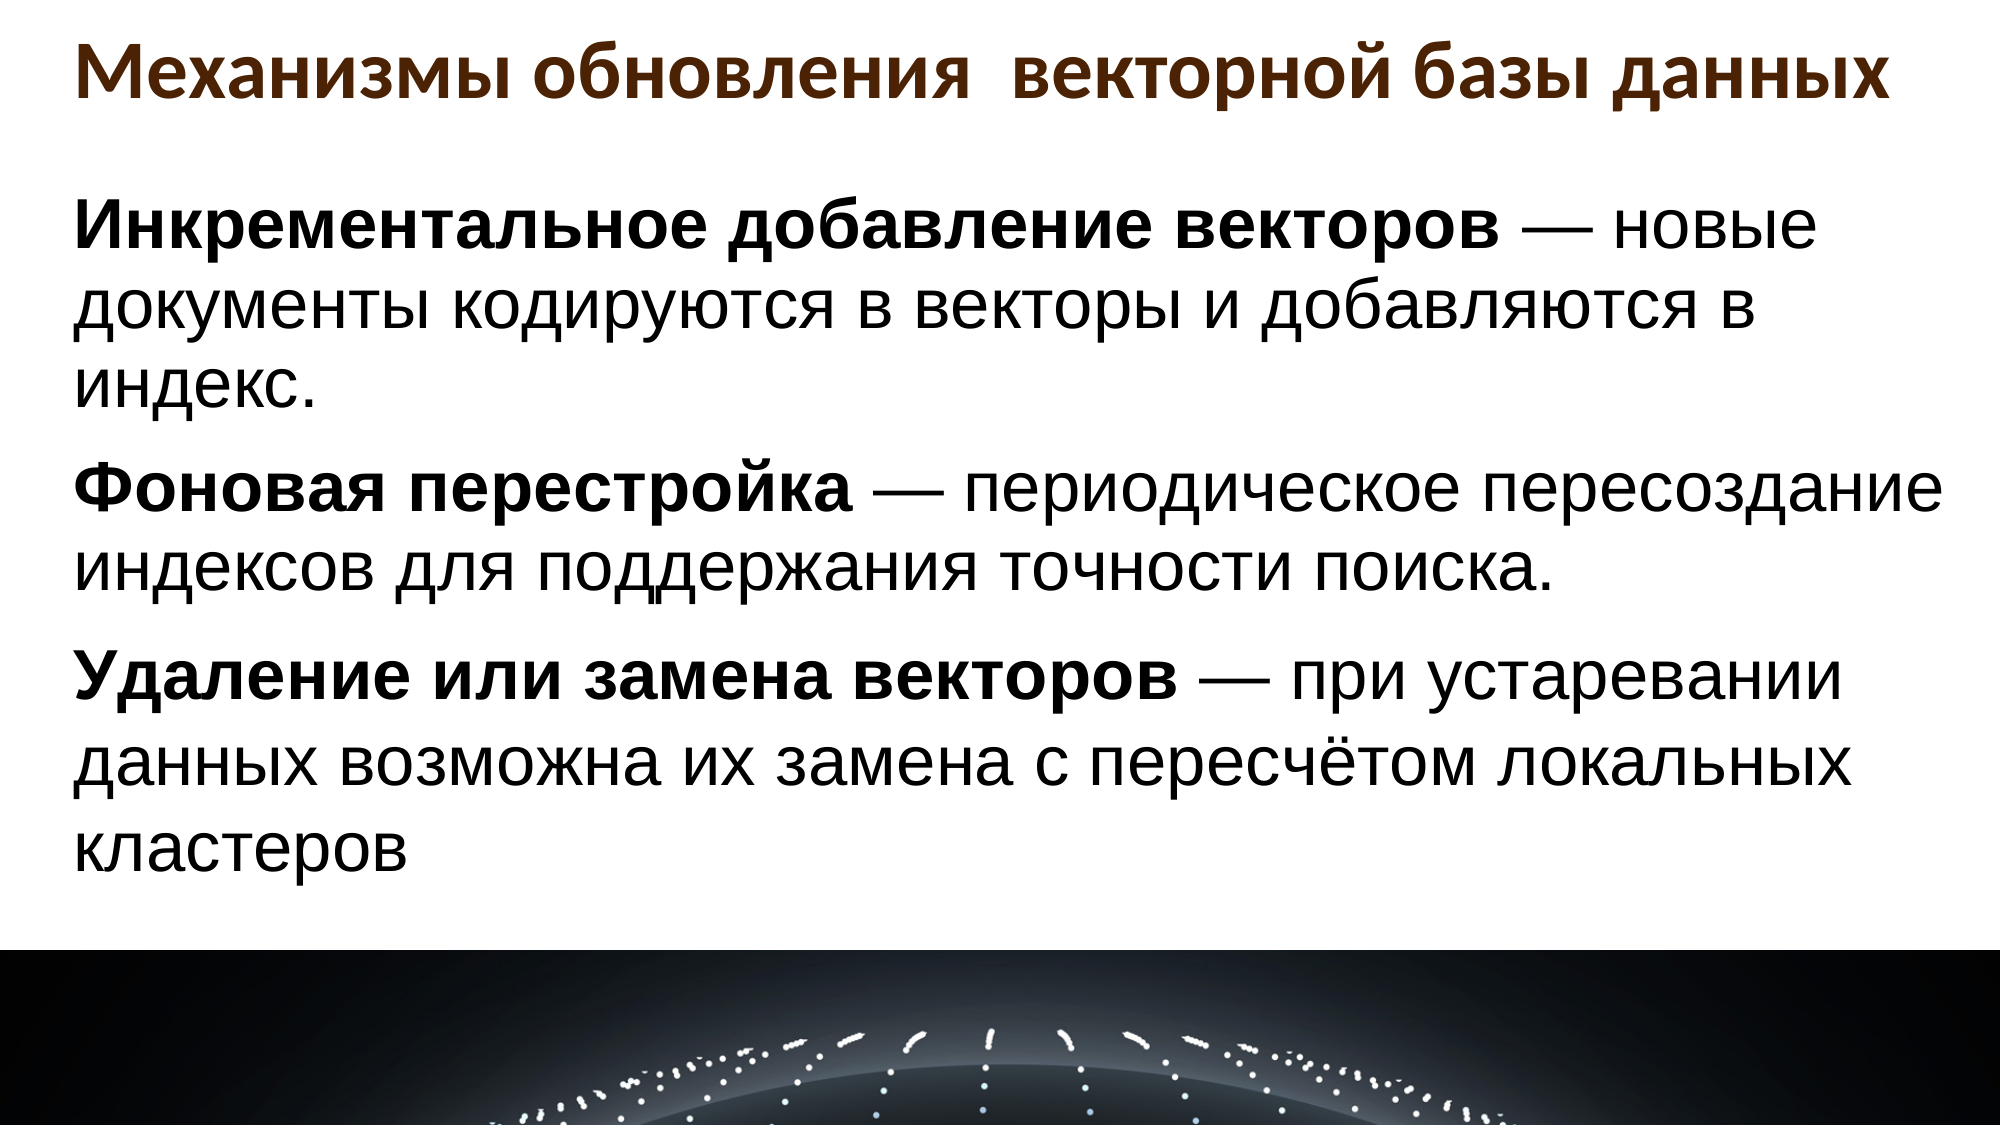

Механизмы обновления векторной базы данных
Инкрементальное добавление векторов — новые документы кодируются в векторы и добавляются в индекс.
Фоновая перестройка — периодическое пересоздание индексов для поддержания точности поиска.
Удаление или замена векторов — при устаревании данных возможна их замена с пересчётом локальных кластеров